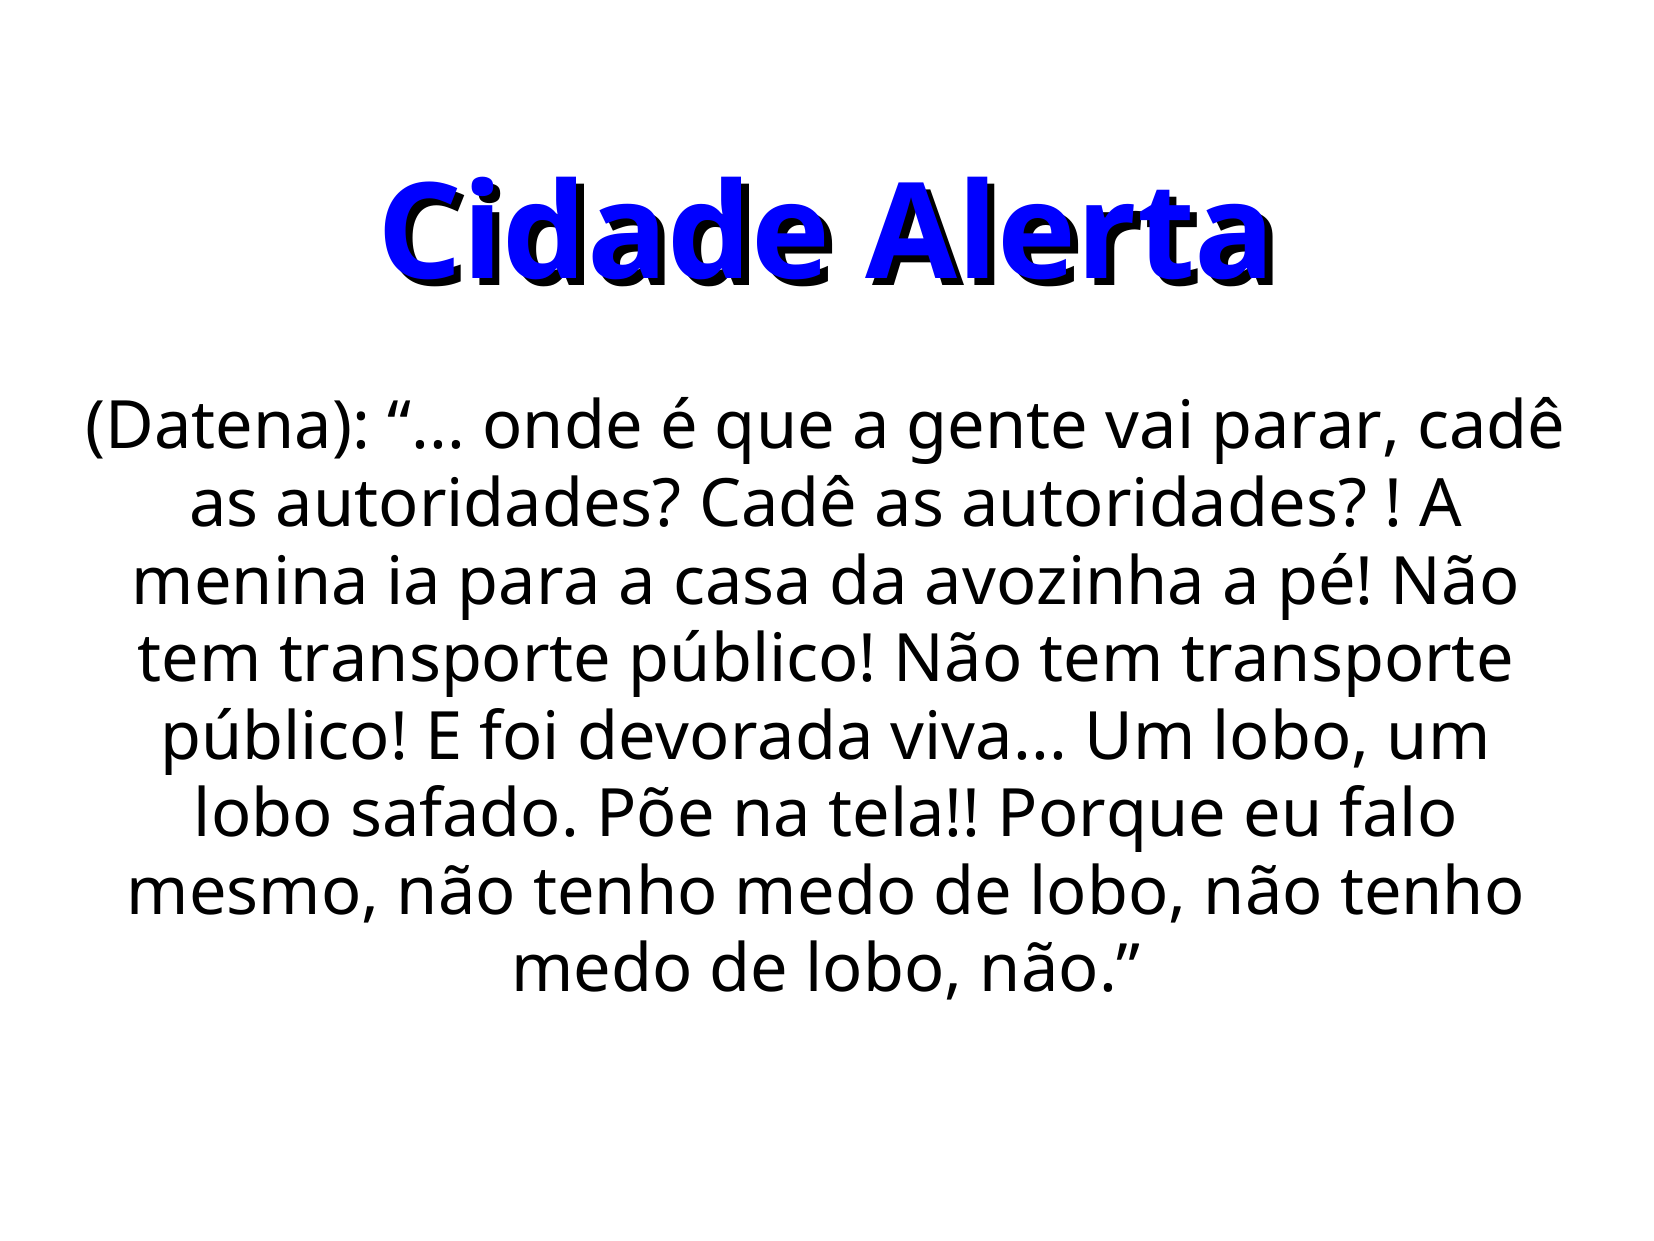

Cidade Alerta
(Datena): “... onde é que a gente vai parar, cadê as autoridades? Cadê as autoridades? ! A menina ia para a casa da avozinha a pé! Não tem transporte público! Não tem transporte público! E foi devorada viva... Um lobo, um lobo safado. Põe na tela!! Porque eu falo mesmo, não tenho medo de lobo, não tenho medo de lobo, não.”